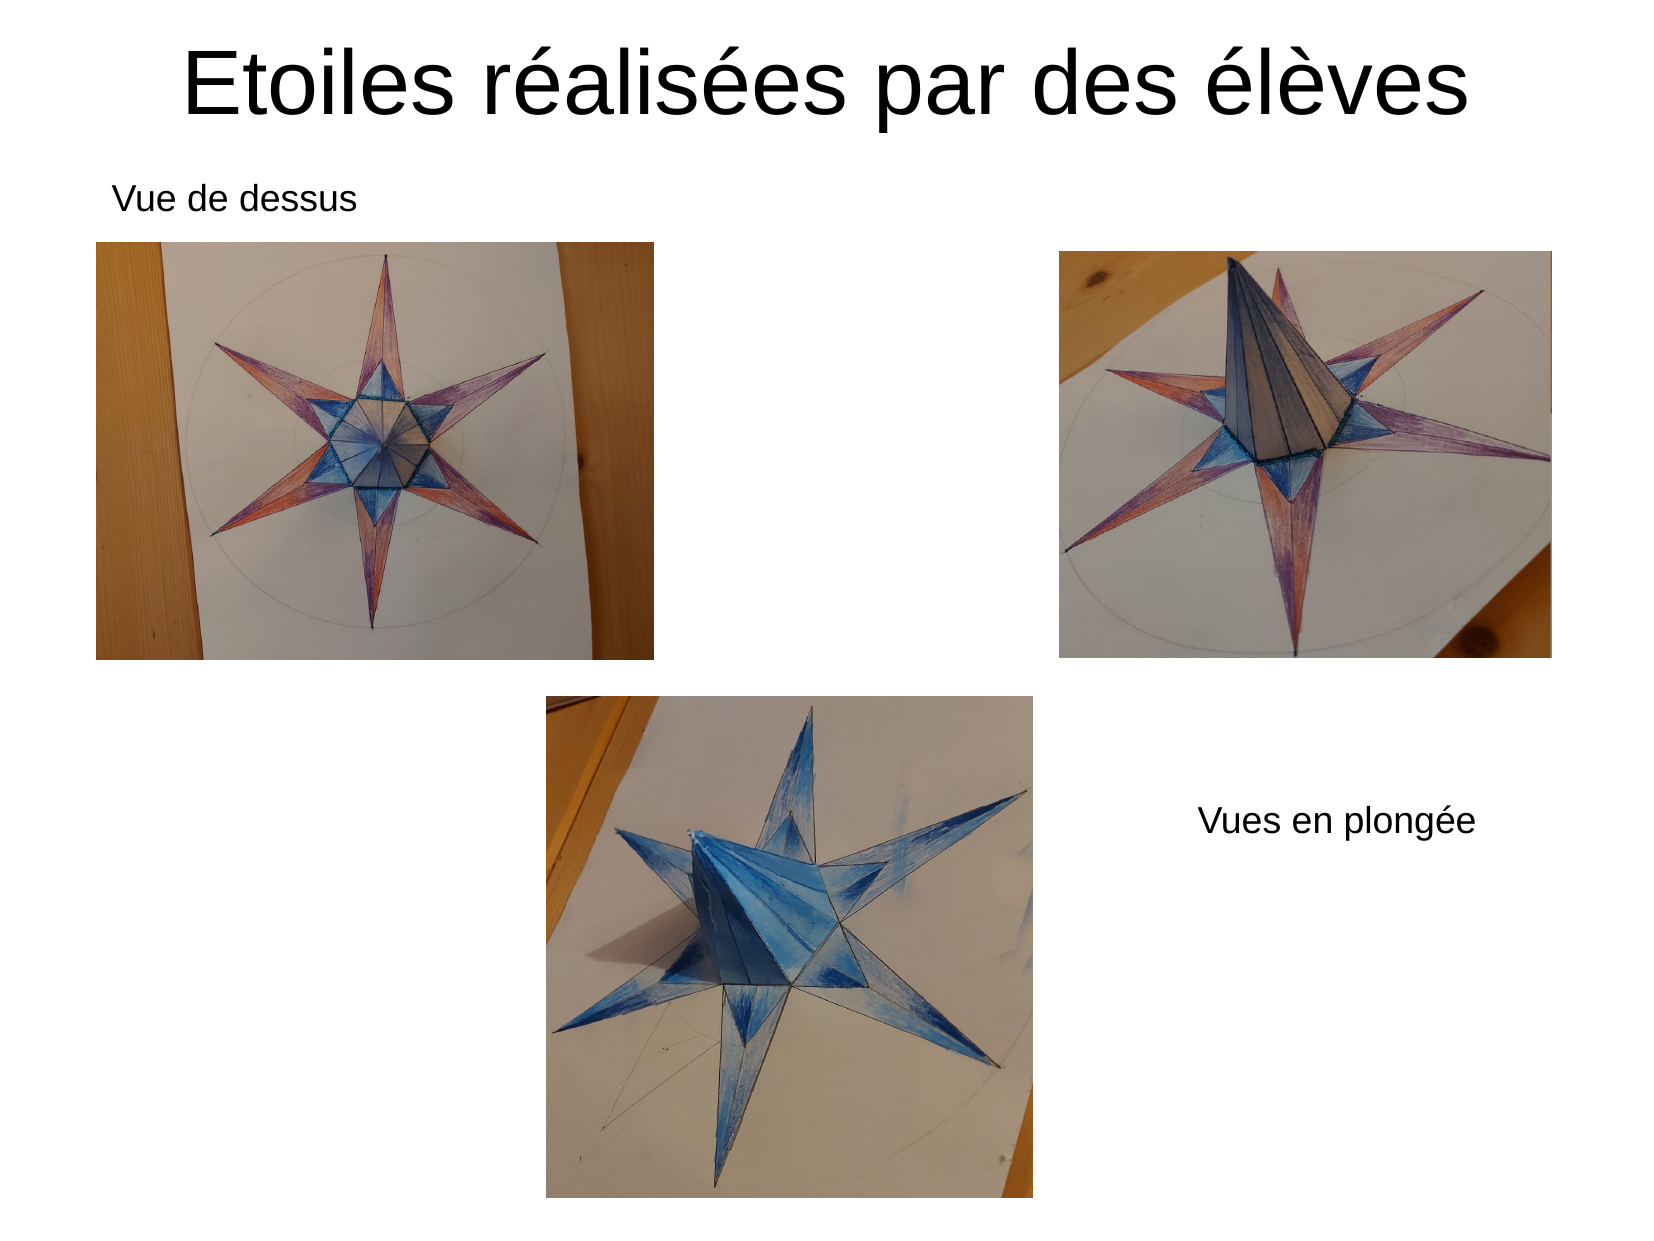

# Etoiles réalisées par des élèves
Vue de dessus
Vues en plongée